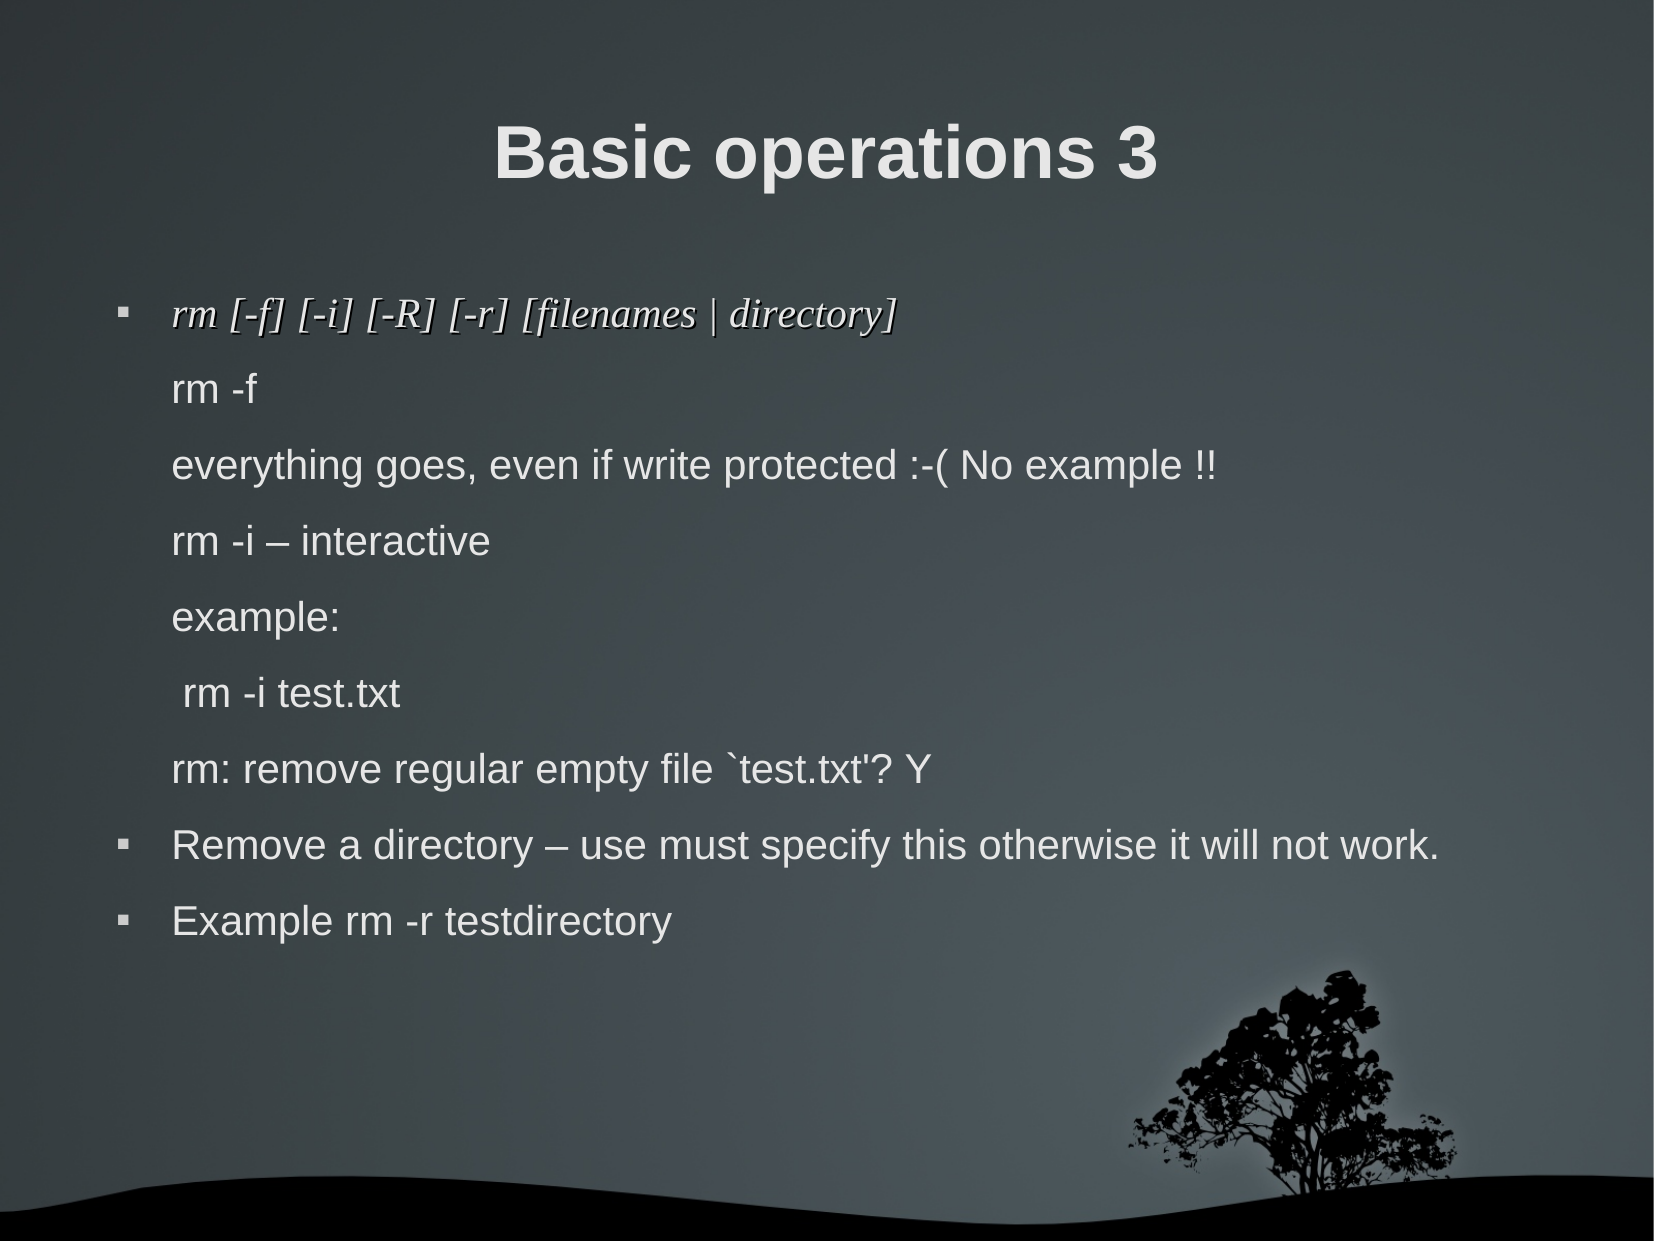

# Basic operations 3
rm [-f] [-i] [-R] [-r] [filenames | directory]
rm -f
everything goes, even if write protected :-( No example !!
rm -i – interactive
example:
 rm -i test.txt
rm: remove regular empty file `test.txt'? Y
Remove a directory – use must specify this otherwise it will not work.
Example rm -r testdirectory